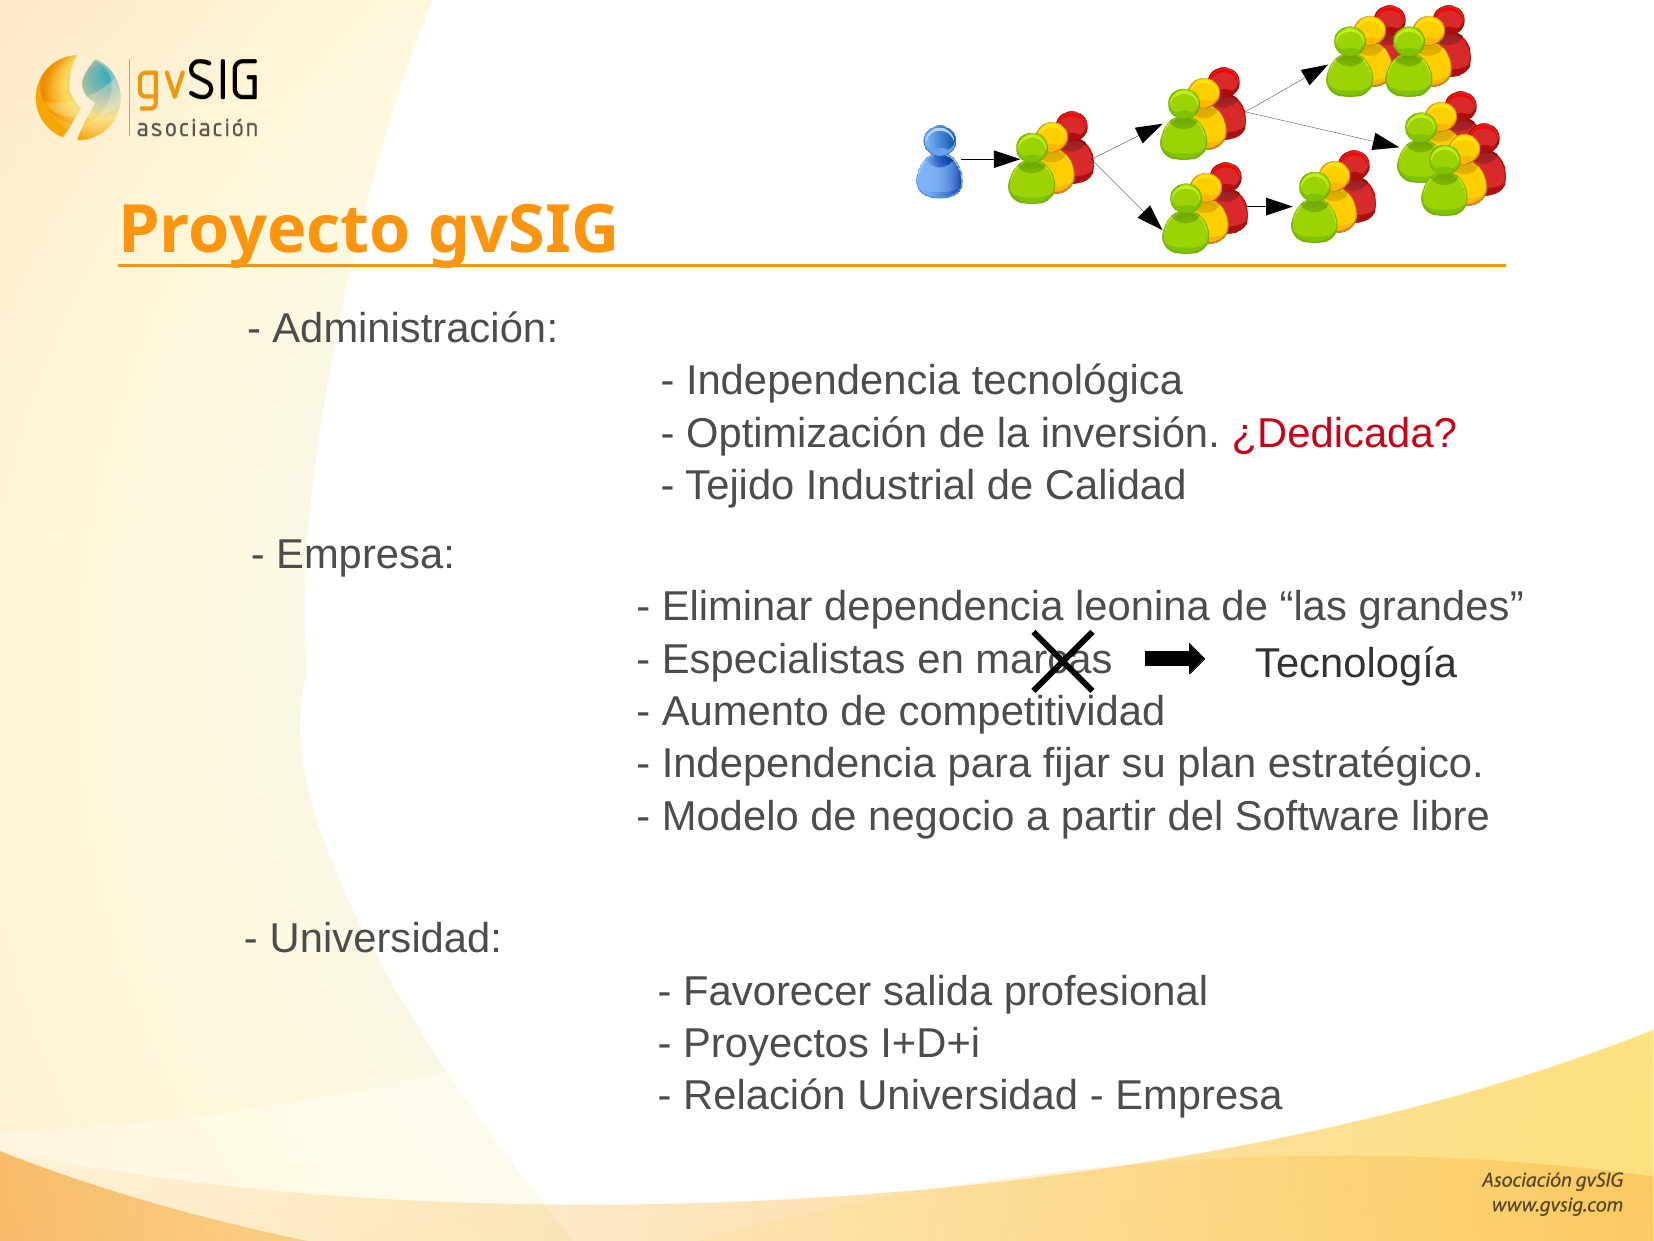

# Proyecto gvSIG
- Administración:
					- Independencia tecnológica
					- Optimización de la inversión. ¿Dedicada?
					- Tejido Industrial de Calidad
- Empresa:
				 - Eliminar dependencia leonina de “las grandes”
				 - Especialistas en marcas
				 - Aumento de competitividad
				 - Independencia para fijar su plan estratégico.
				 - Modelo de negocio a partir del Software libre
Tecnología
- Universidad:
					- Favorecer salida profesional
					- Proyectos I+D+i
					- Relación Universidad - Empresa